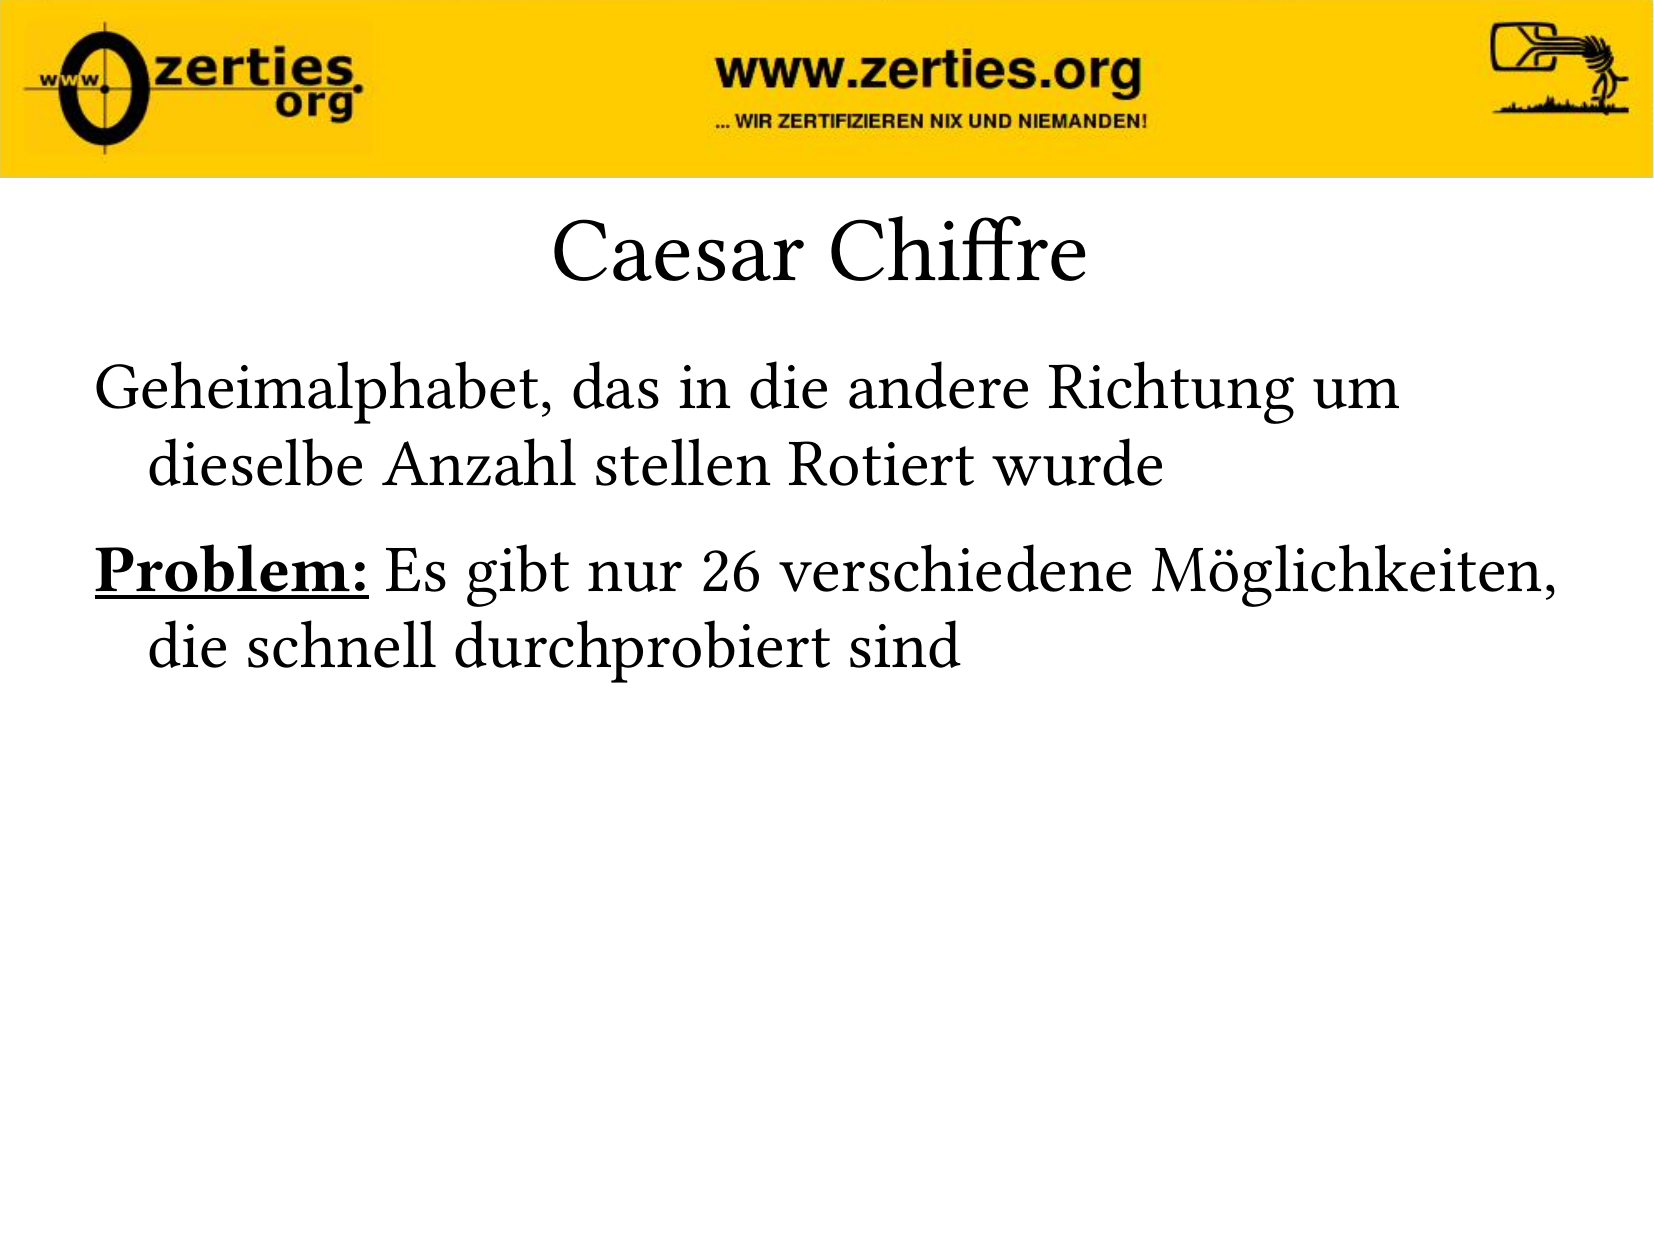

# Caesar Chiffre
Geheimalphabet, das in die andere Richtung um dieselbe Anzahl stellen Rotiert wurde
Problem: Es gibt nur 26 verschiedene Möglichkeiten, die schnell durchprobiert sind